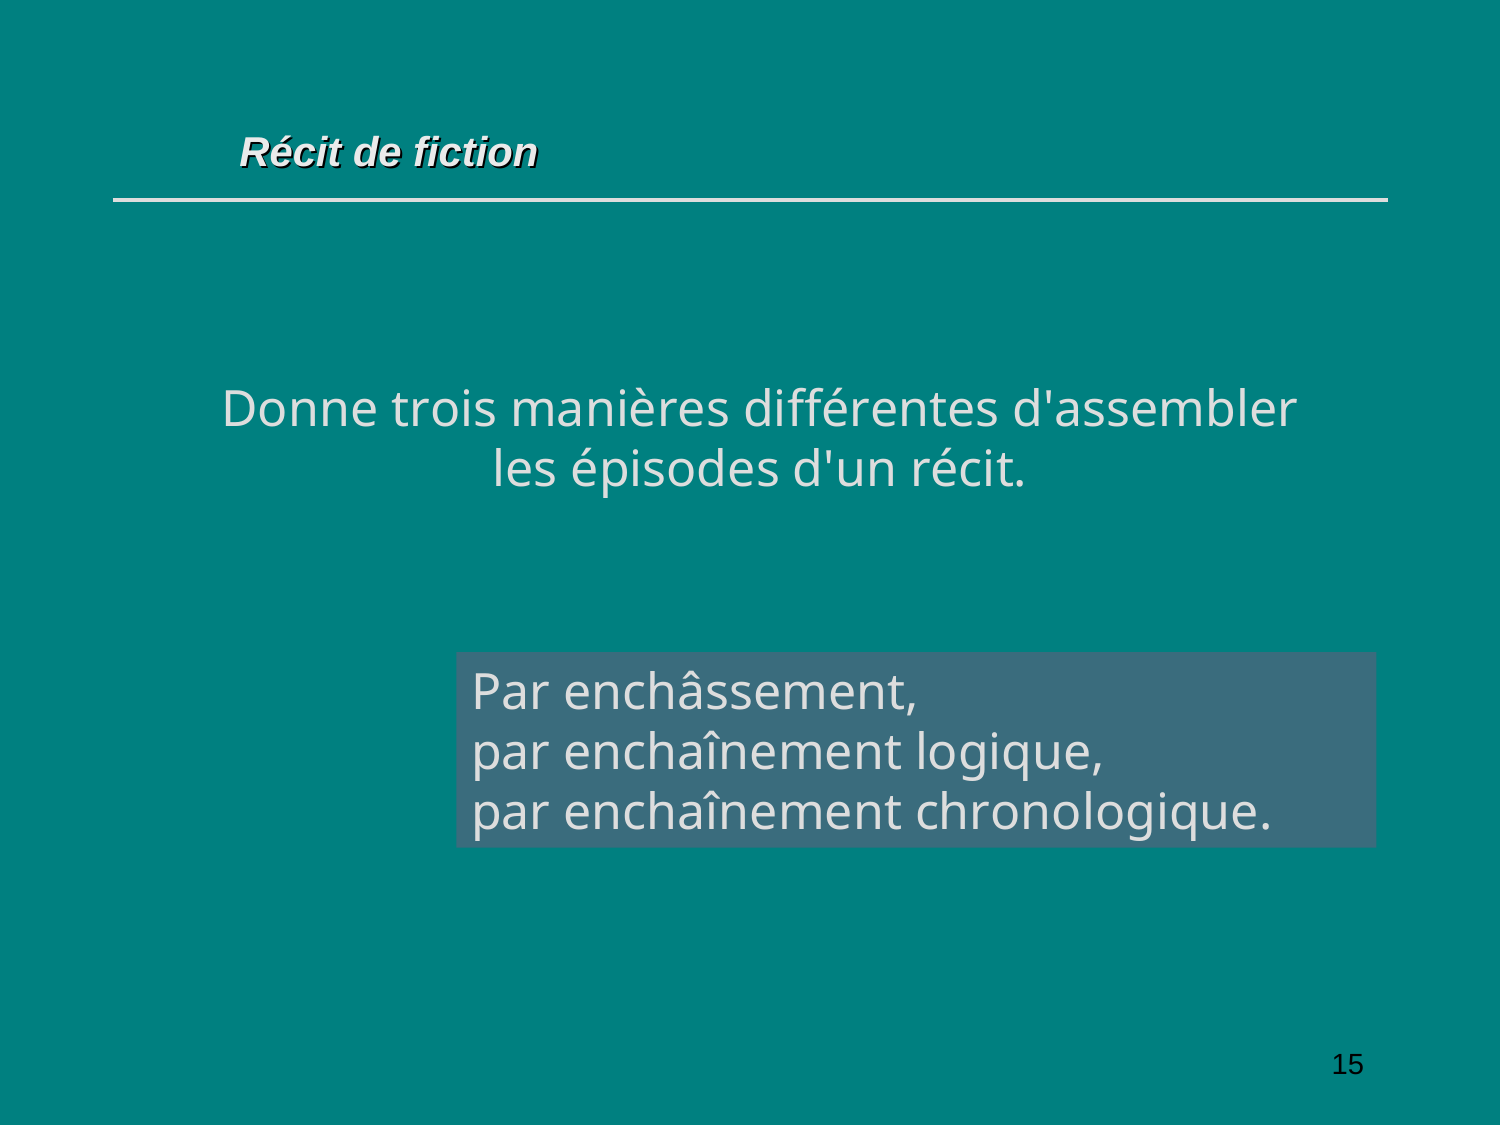

Récit de fiction
Donne trois manières différentes d'assembler les épisodes d'un récit.
Par enchâssement,
par enchaînement logique,
par enchaînement chronologique.
15